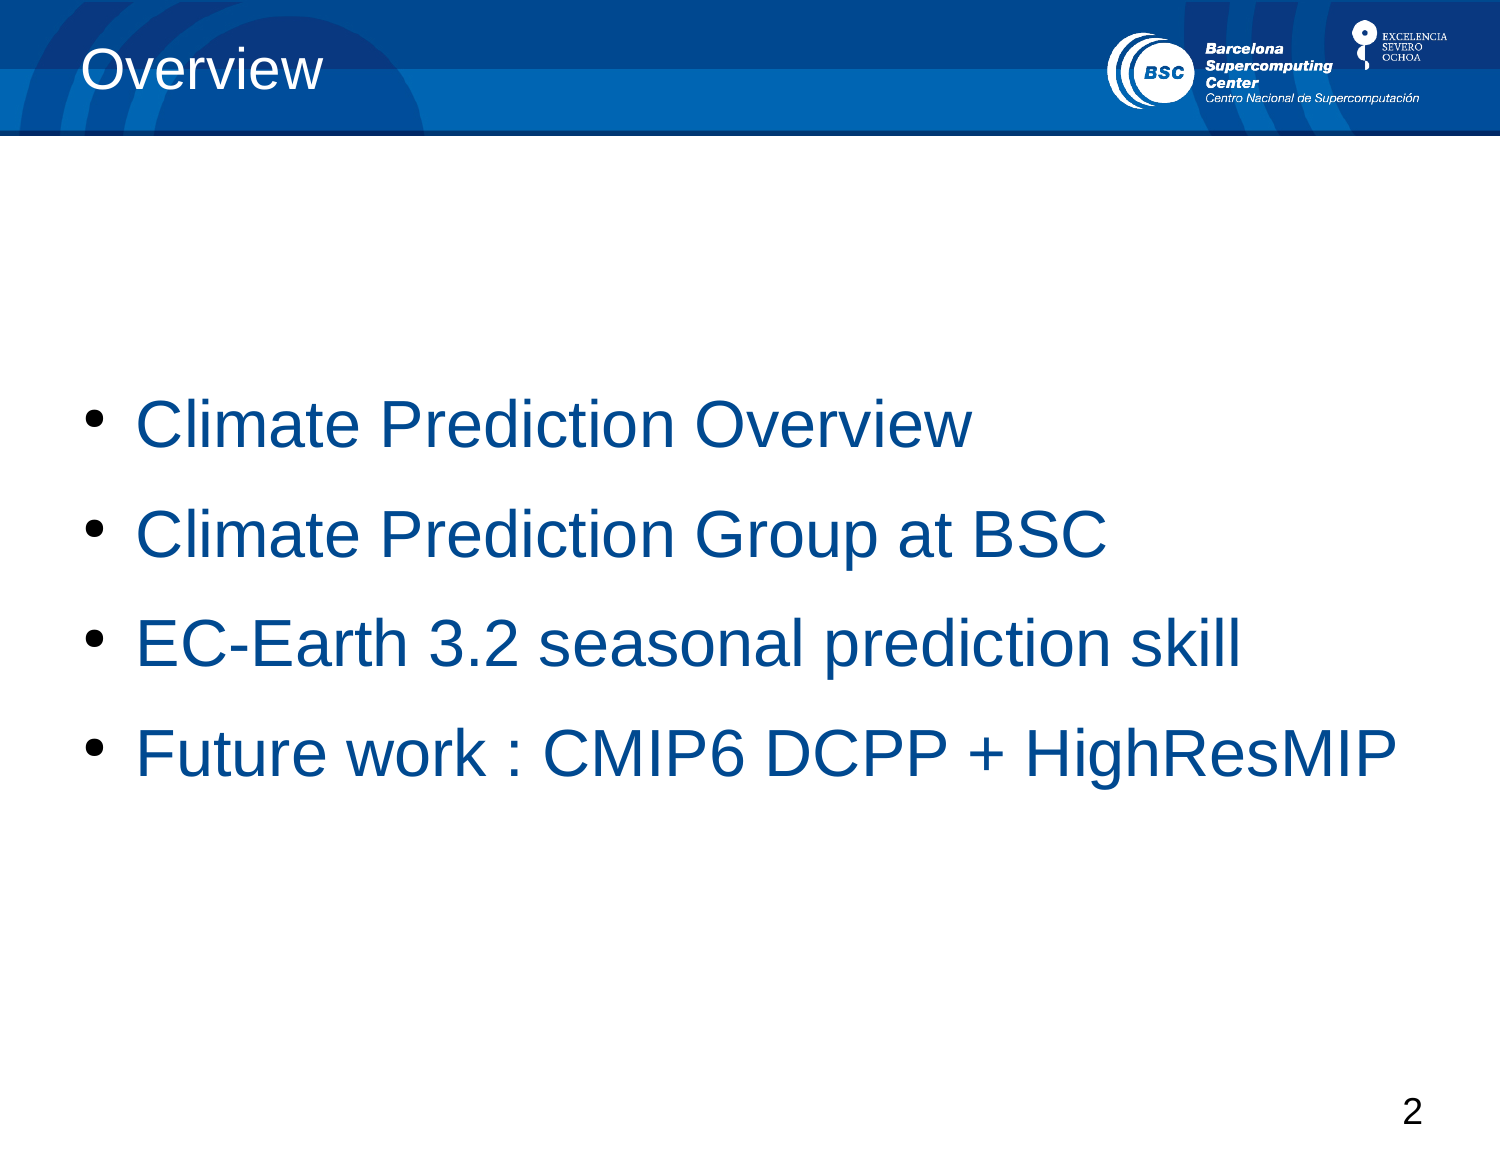

Overview
# Climate Prediction Overview
Climate Prediction Group at BSC
EC-Earth 3.2 seasonal prediction skill
Future work : CMIP6 DCPP + HighResMIP